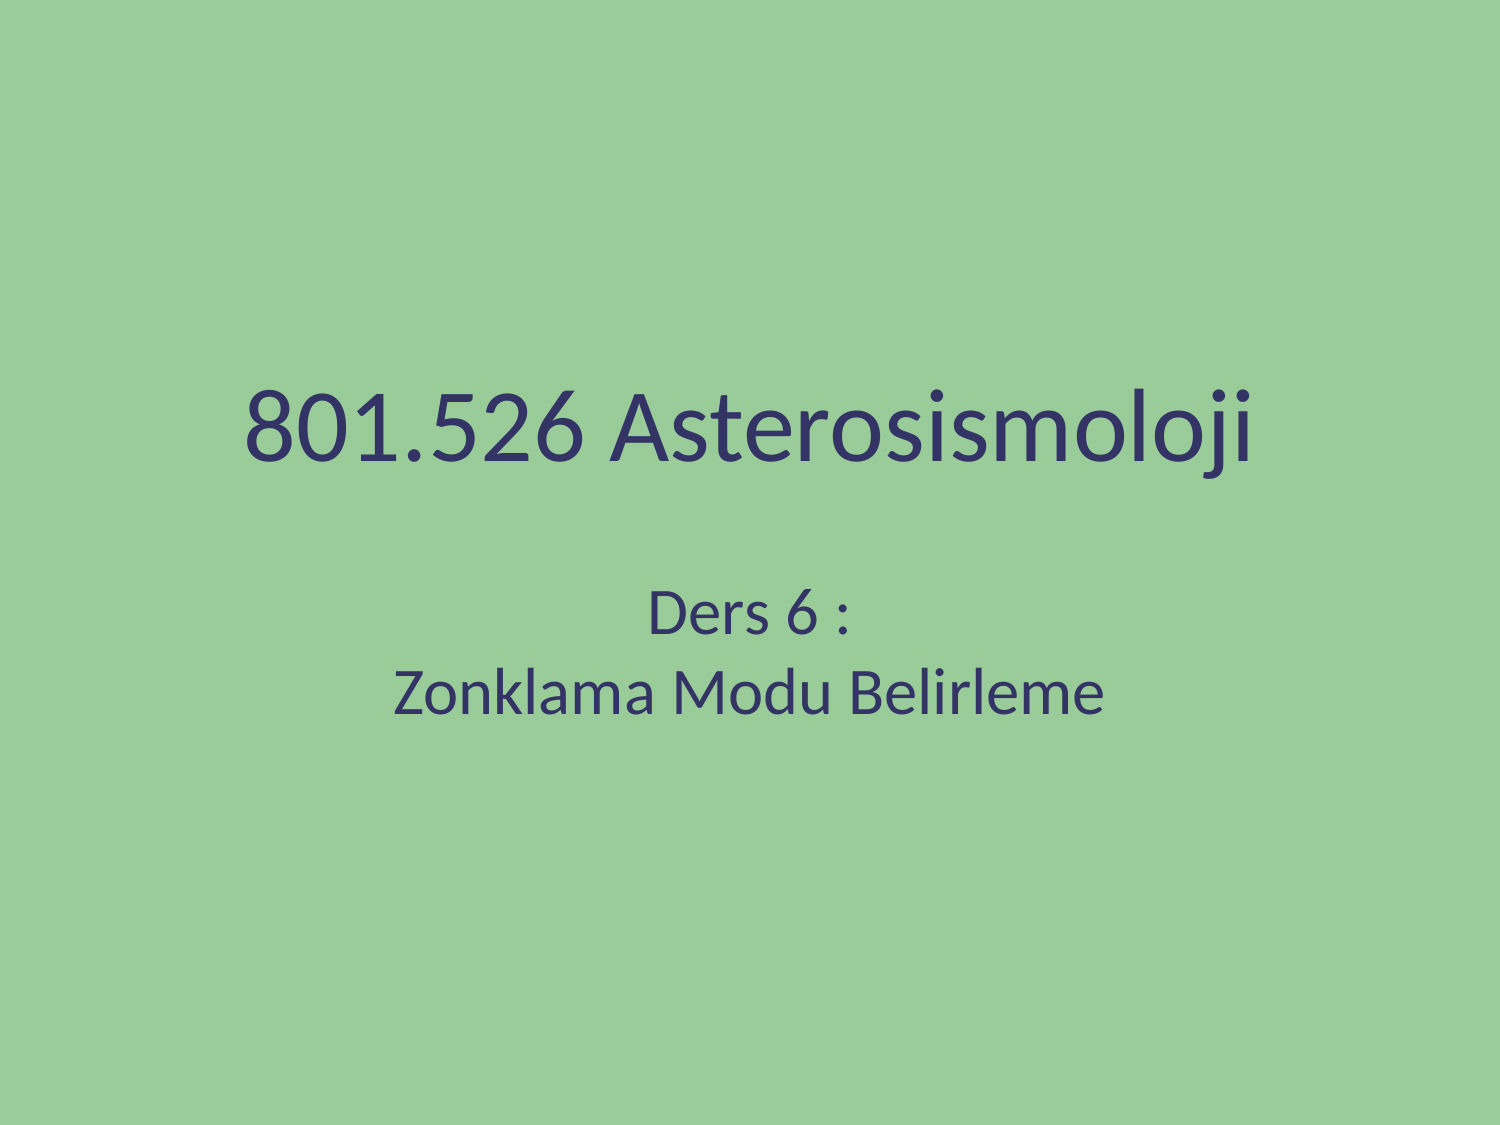

# 801.526 Asterosismoloji
Ders 6 :
Zonklama Modu Belirleme